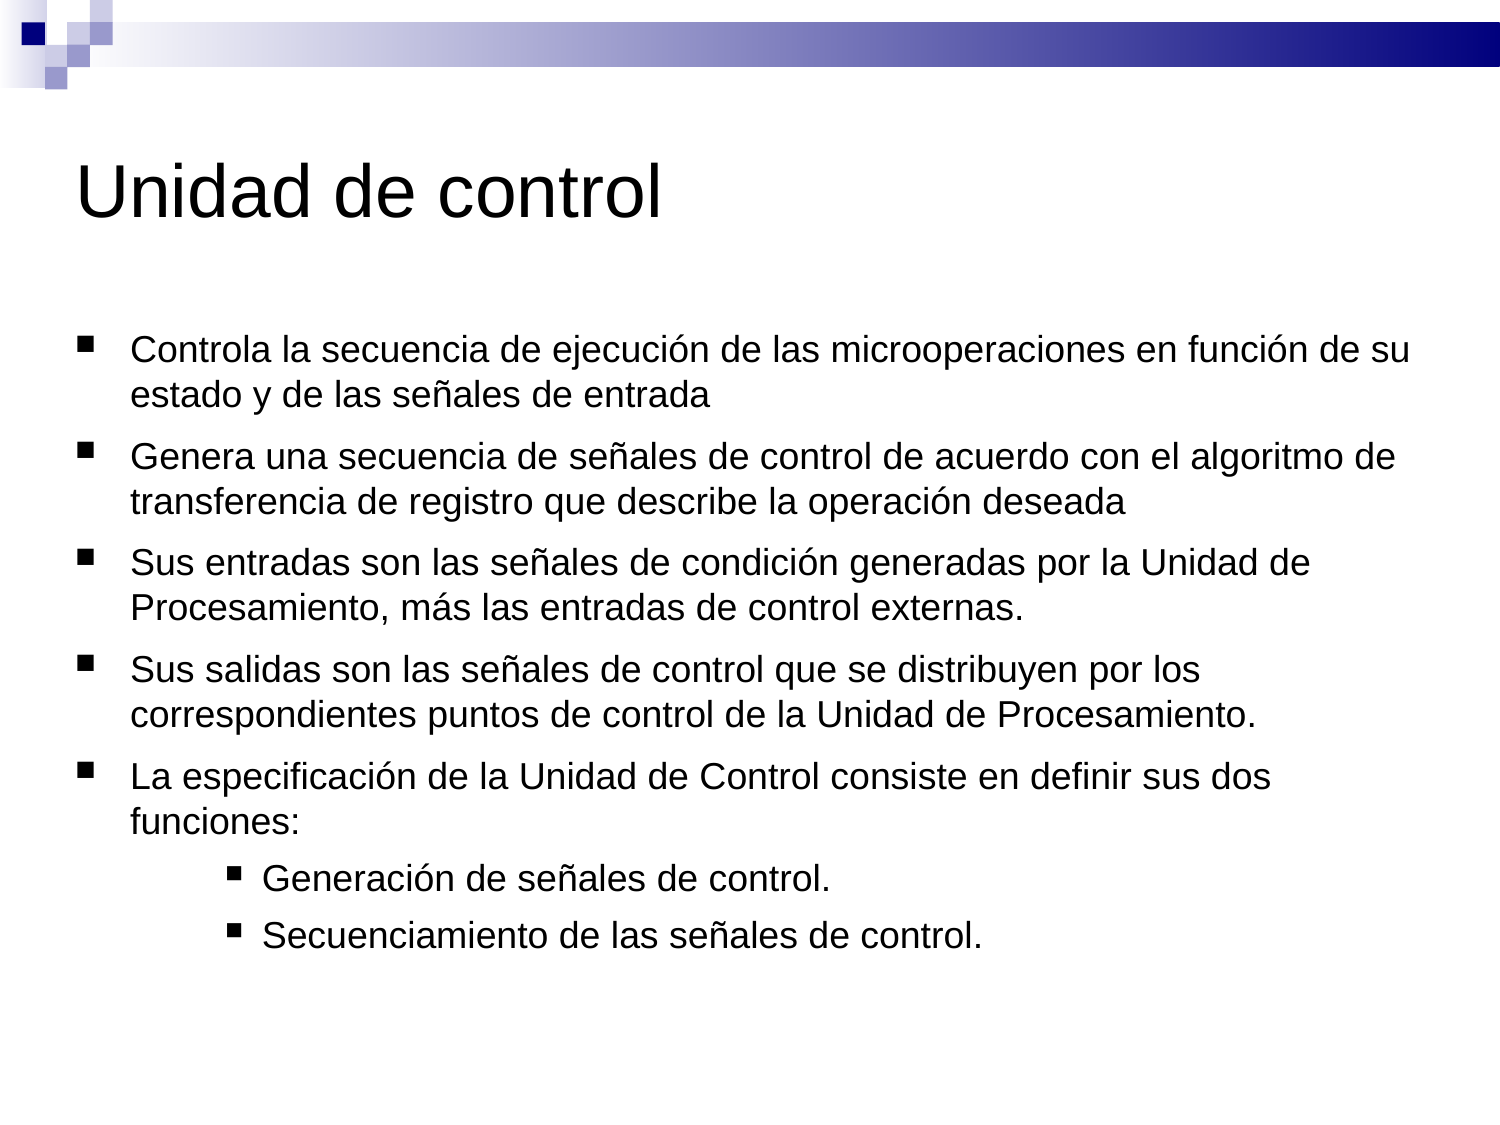

# Unidad de control
Controla la secuencia de ejecución de las microoperaciones en función de su estado y de las señales de entrada
Genera una secuencia de señales de control de acuerdo con el algoritmo de transferencia de registro que describe la operación deseada
Sus entradas son las señales de condición generadas por la Unidad de Procesamiento, más las entradas de control externas.
Sus salidas son las señales de control que se distribuyen por los correspondientes puntos de control de la Unidad de Procesamiento.
La especificación de la Unidad de Control consiste en definir sus dos funciones:
Generación de señales de control.
Secuenciamiento de las señales de control.